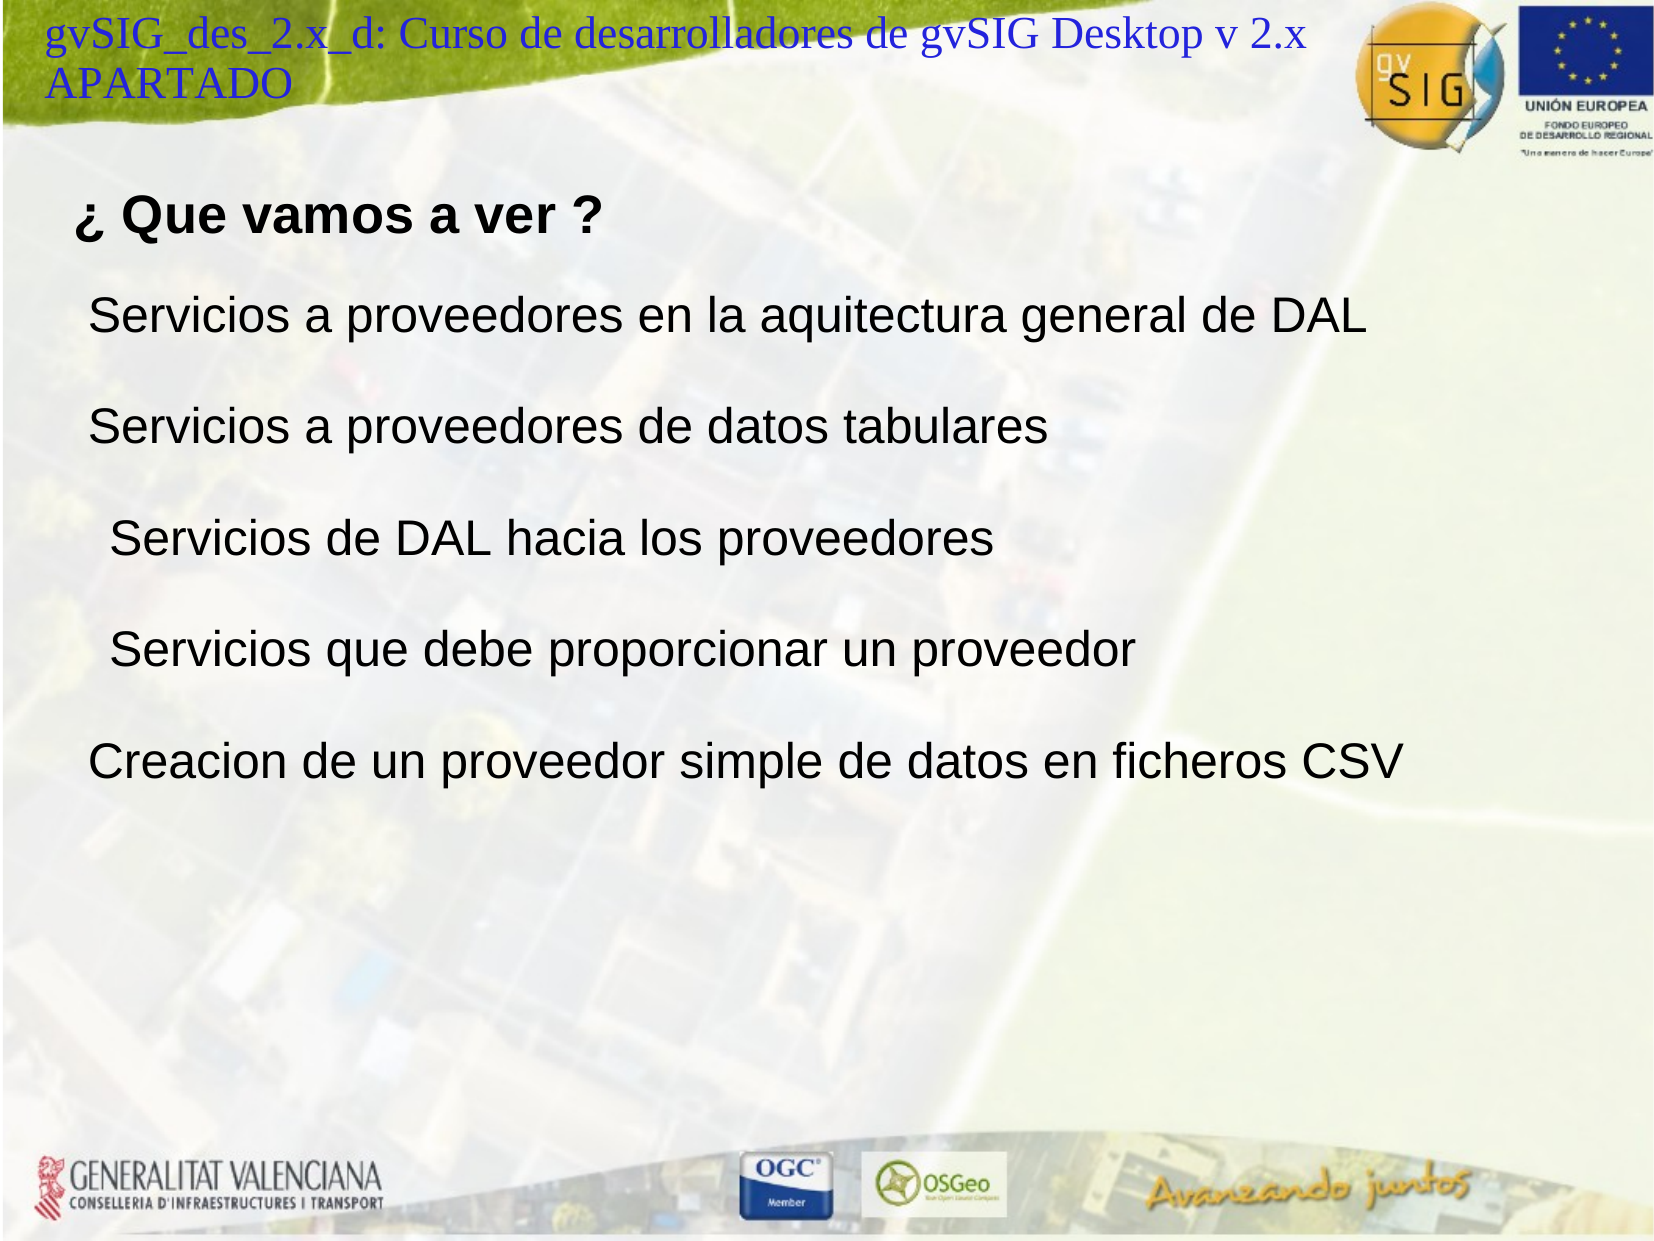

¿ Que vamos a ver ?
 Servicios a proveedores en la aquitectura general de DAL
 Servicios a proveedores de datos tabulares
Servicios de DAL hacia los proveedores
Servicios que debe proporcionar un proveedor
 Creacion de un proveedor simple de datos en ficheros CSV